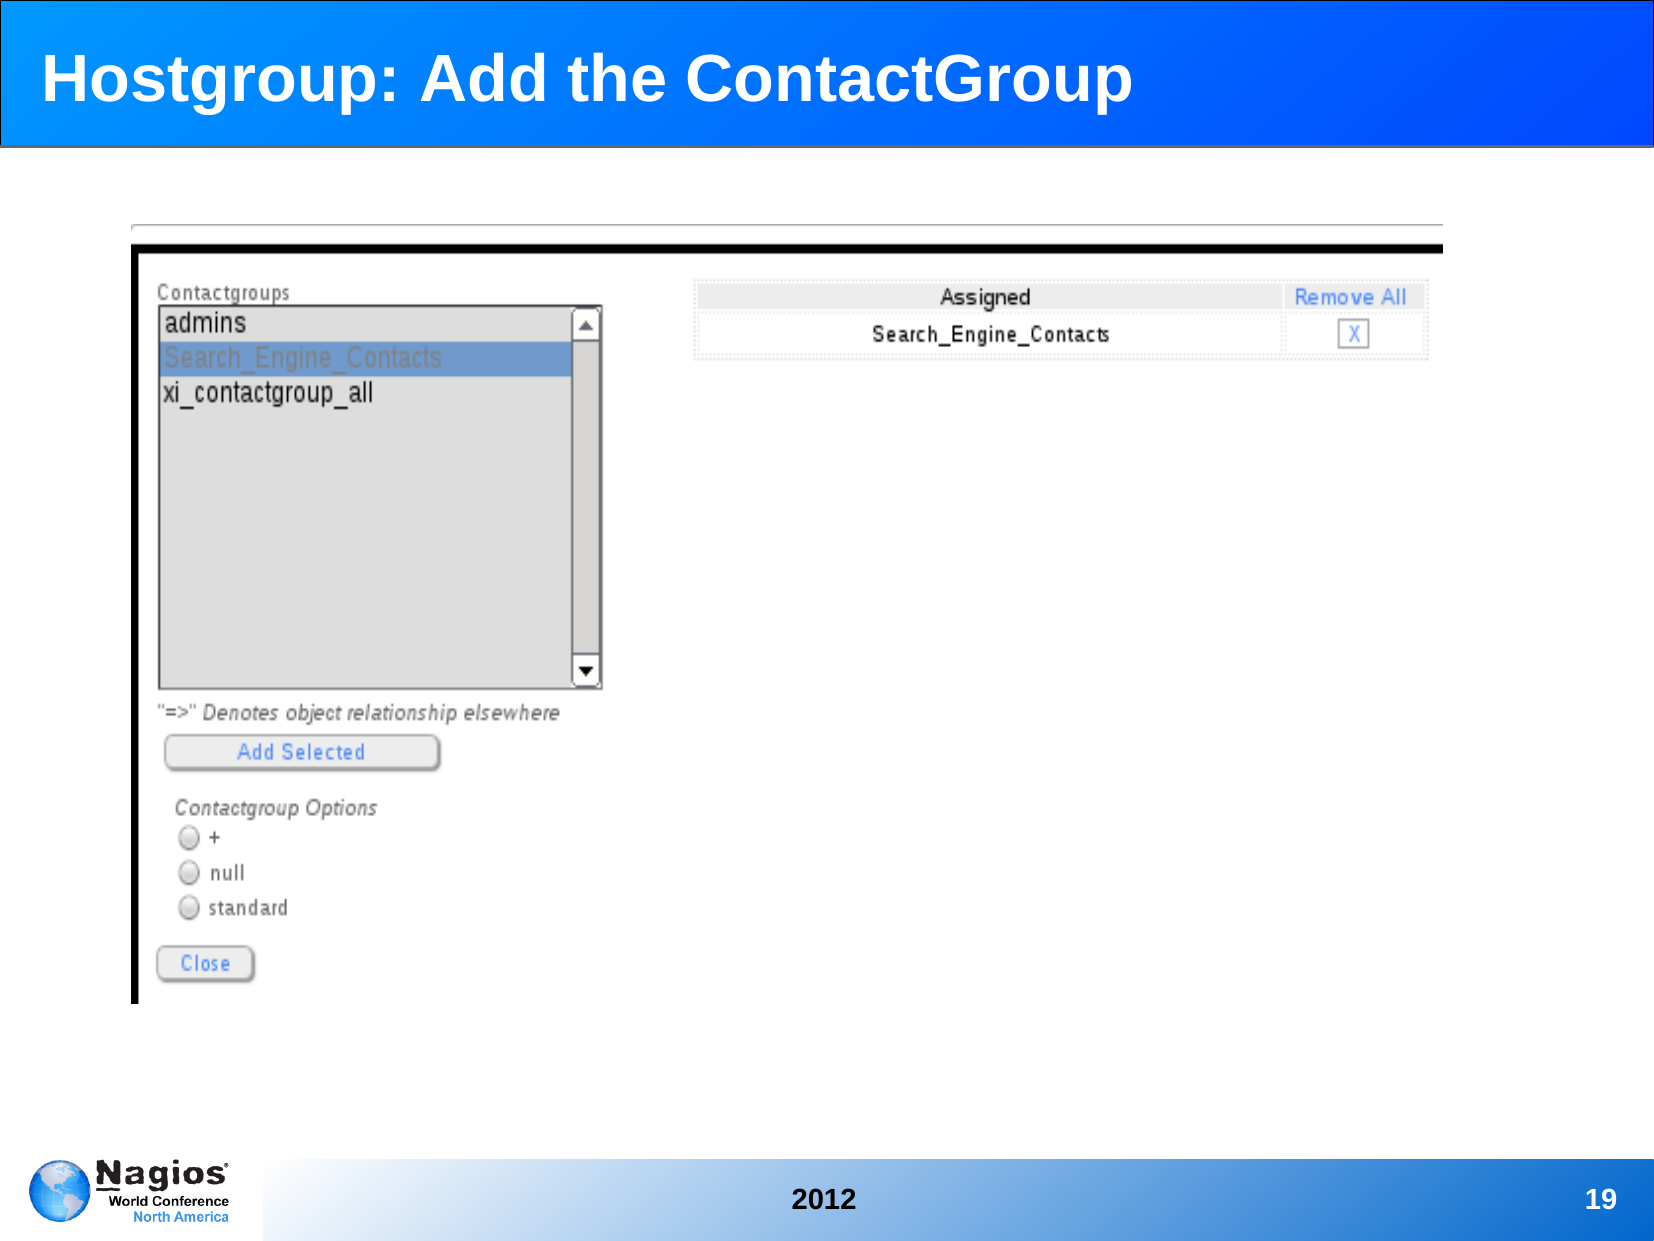

# Hostgroup: Add the ContactGroup
2011
19